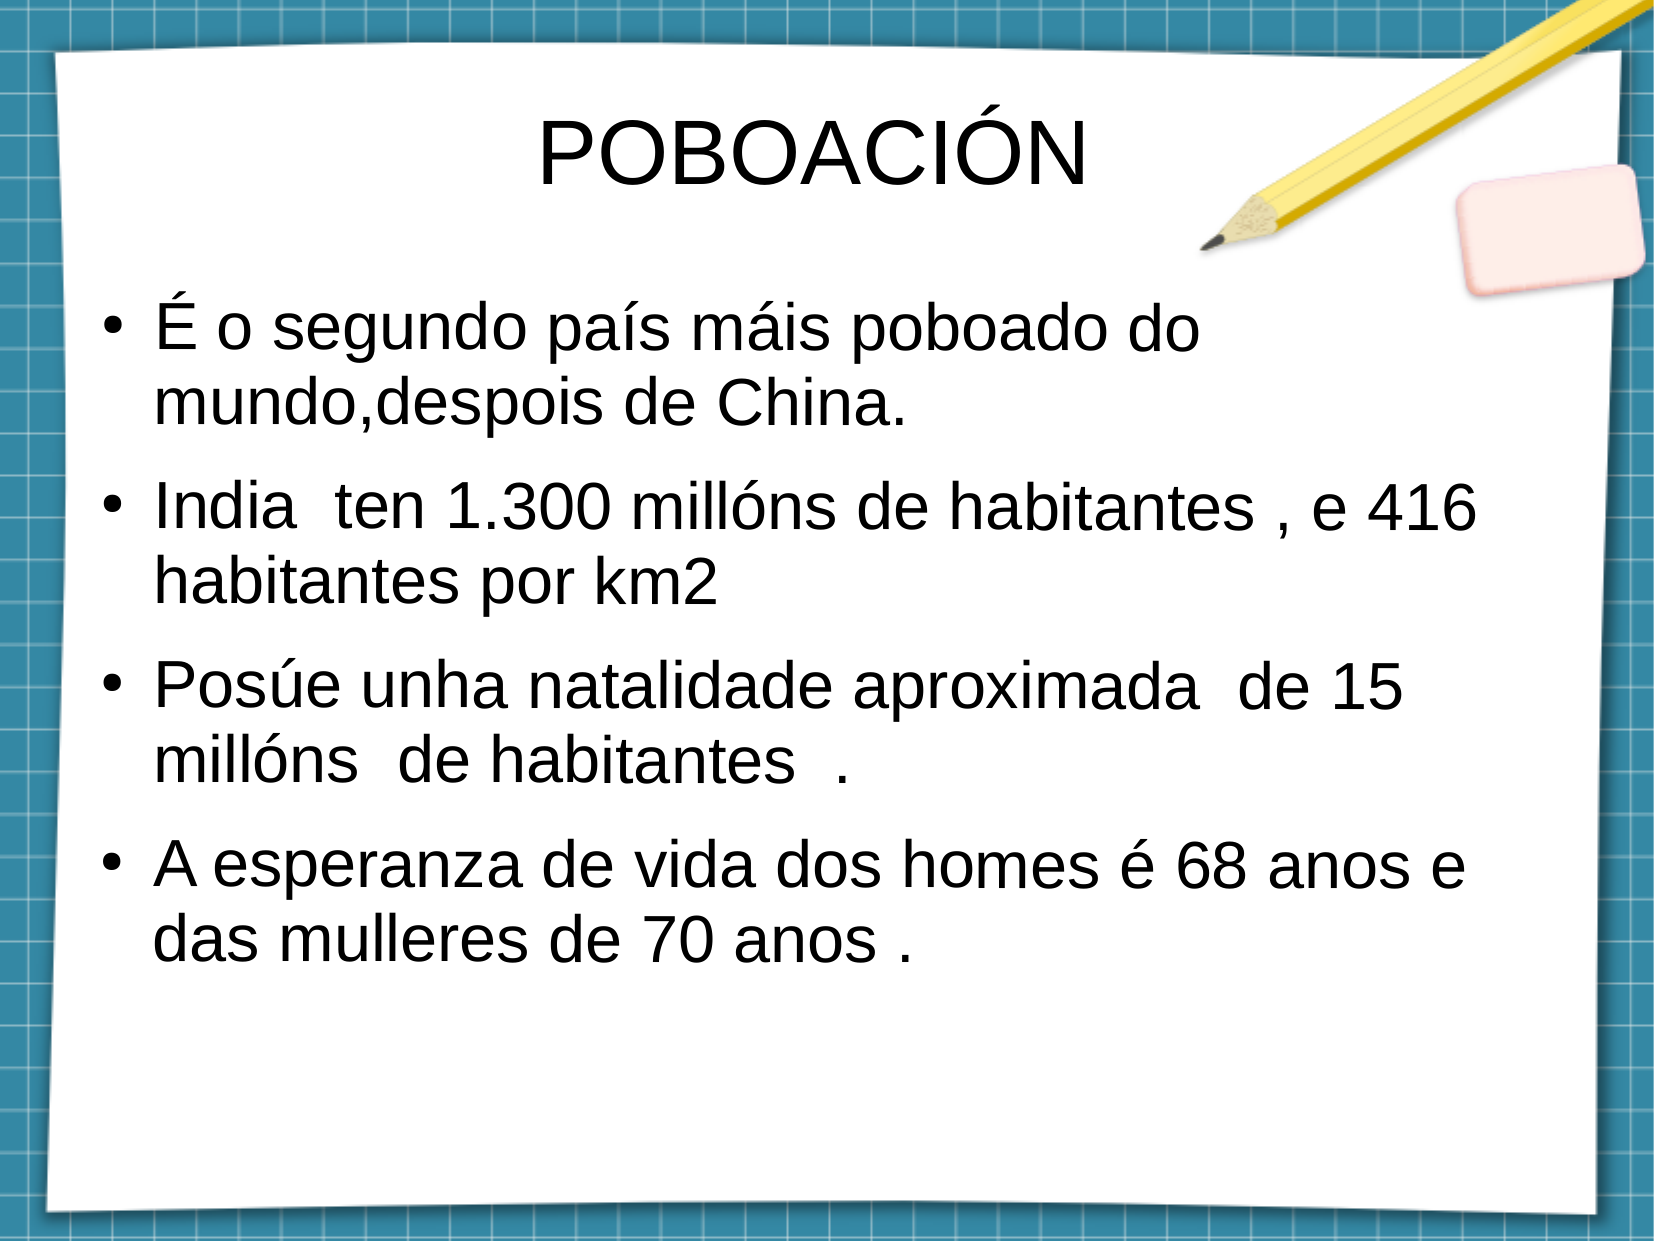

# POBOACIÓN
É o segundo país máis poboado do mundo,despois de China.
India ten 1.300 millóns de habitantes , e 416 habitantes por km2
Posúe unha natalidade aproximada de 15 millóns de habitantes .
A esperanza de vida dos homes é 68 anos e das mulleres de 70 anos .